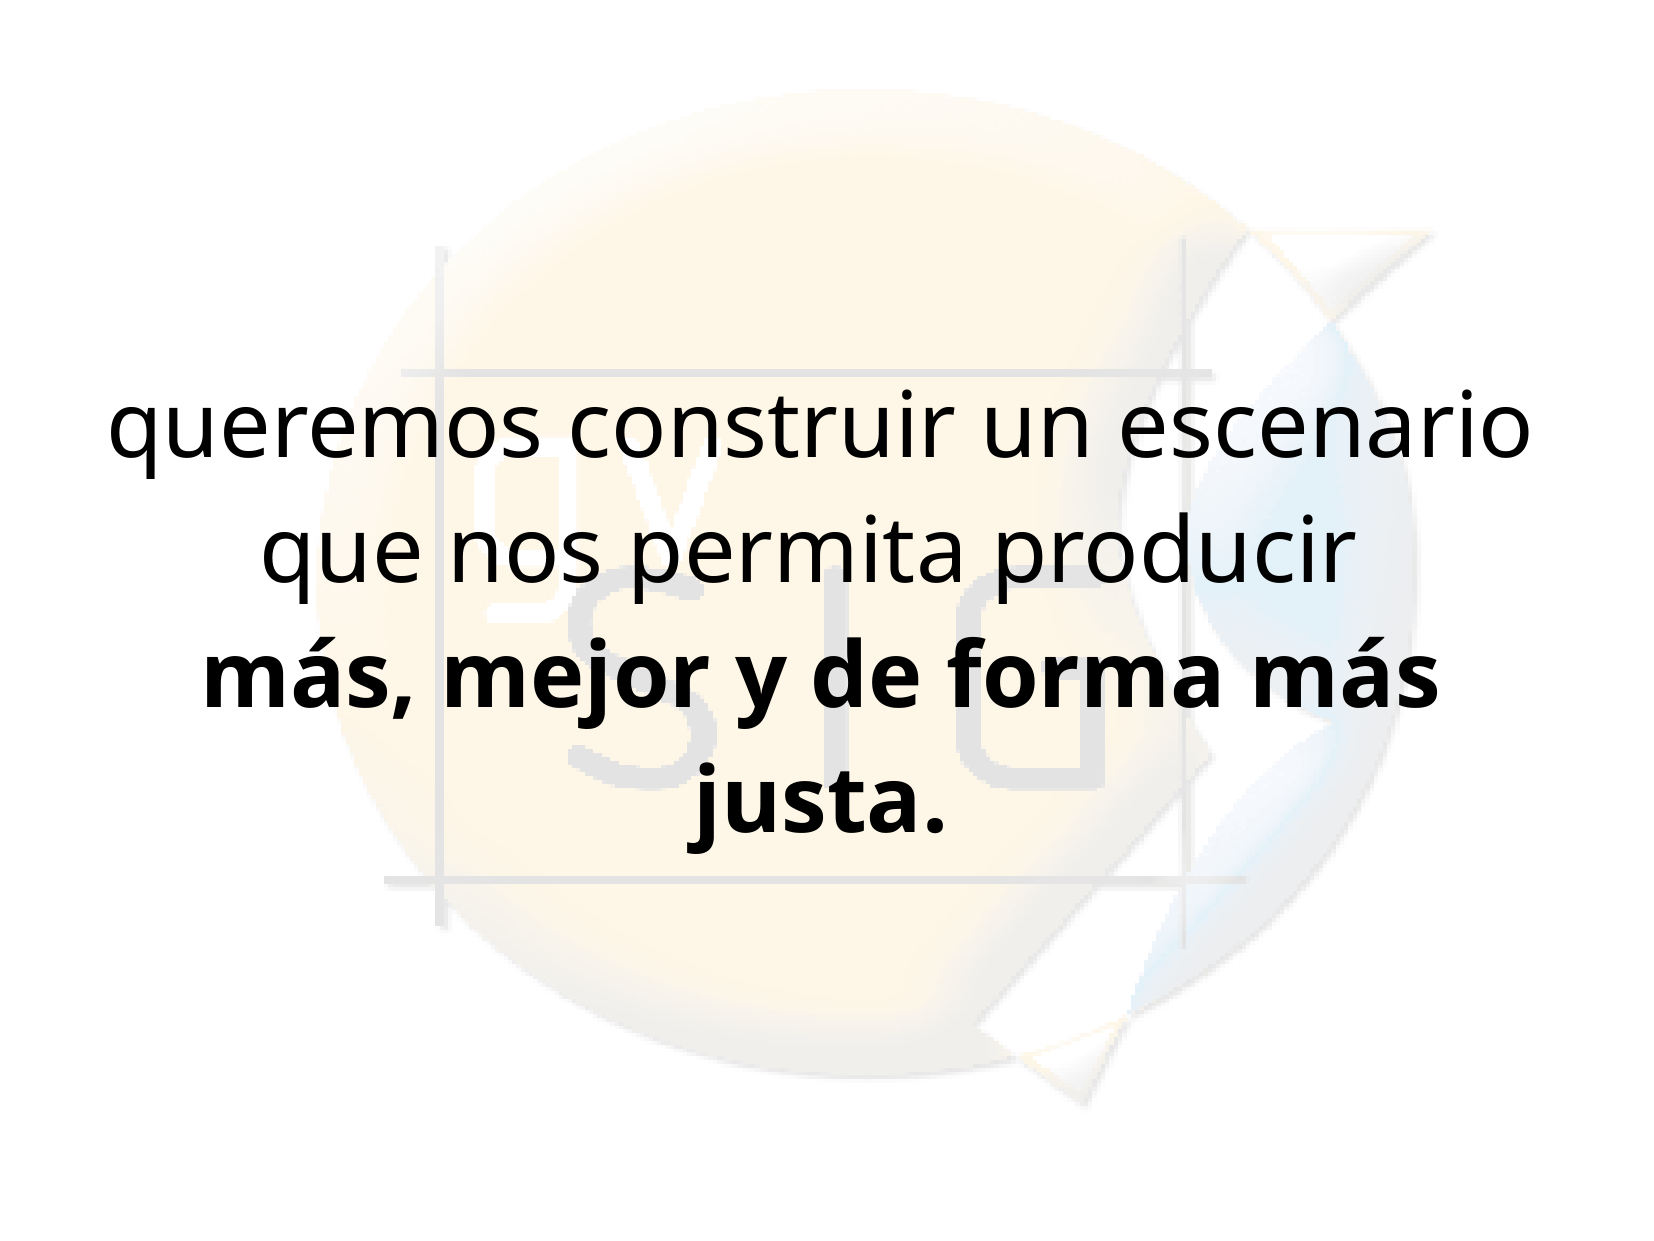

# queremos construir un escenario que nos permita producir más, mejor y de forma más justa.